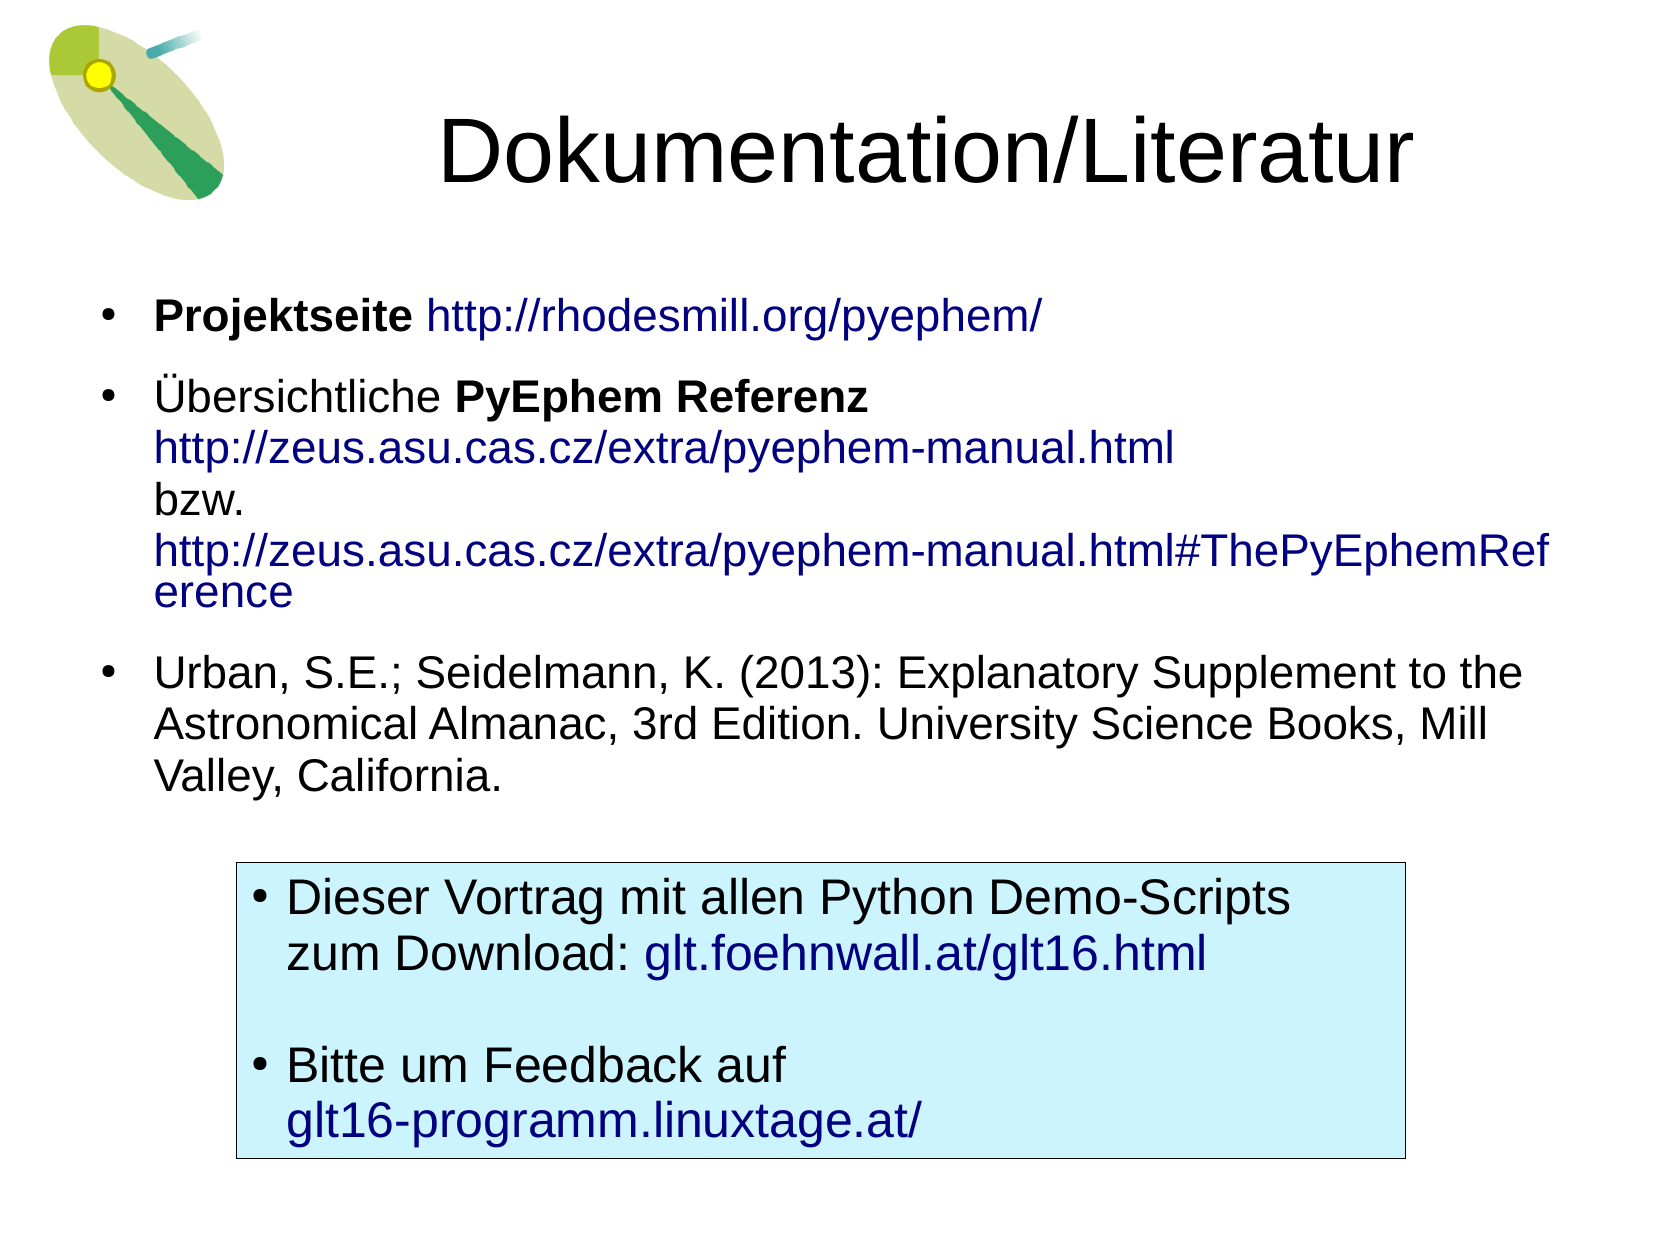

# Dokumentation/Literatur
Projektseite http://rhodesmill.org/pyephem/
Übersichtliche PyEphem Referenz http://zeus.asu.cas.cz/extra/pyephem-manual.html
bzw.
http://zeus.asu.cas.cz/extra/pyephem-manual.html#ThePyEphemReference
Urban, S.E.; Seidelmann, K. (2013): Explanatory Supplement to the Astronomical Almanac, 3rd Edition. University Science Books, Mill Valley, California.
Dieser Vortrag mit allen Python Demo-Scripts zum Download: glt.foehnwall.at/glt16.html
Bitte um Feedback auf glt16-programm.linuxtage.at/